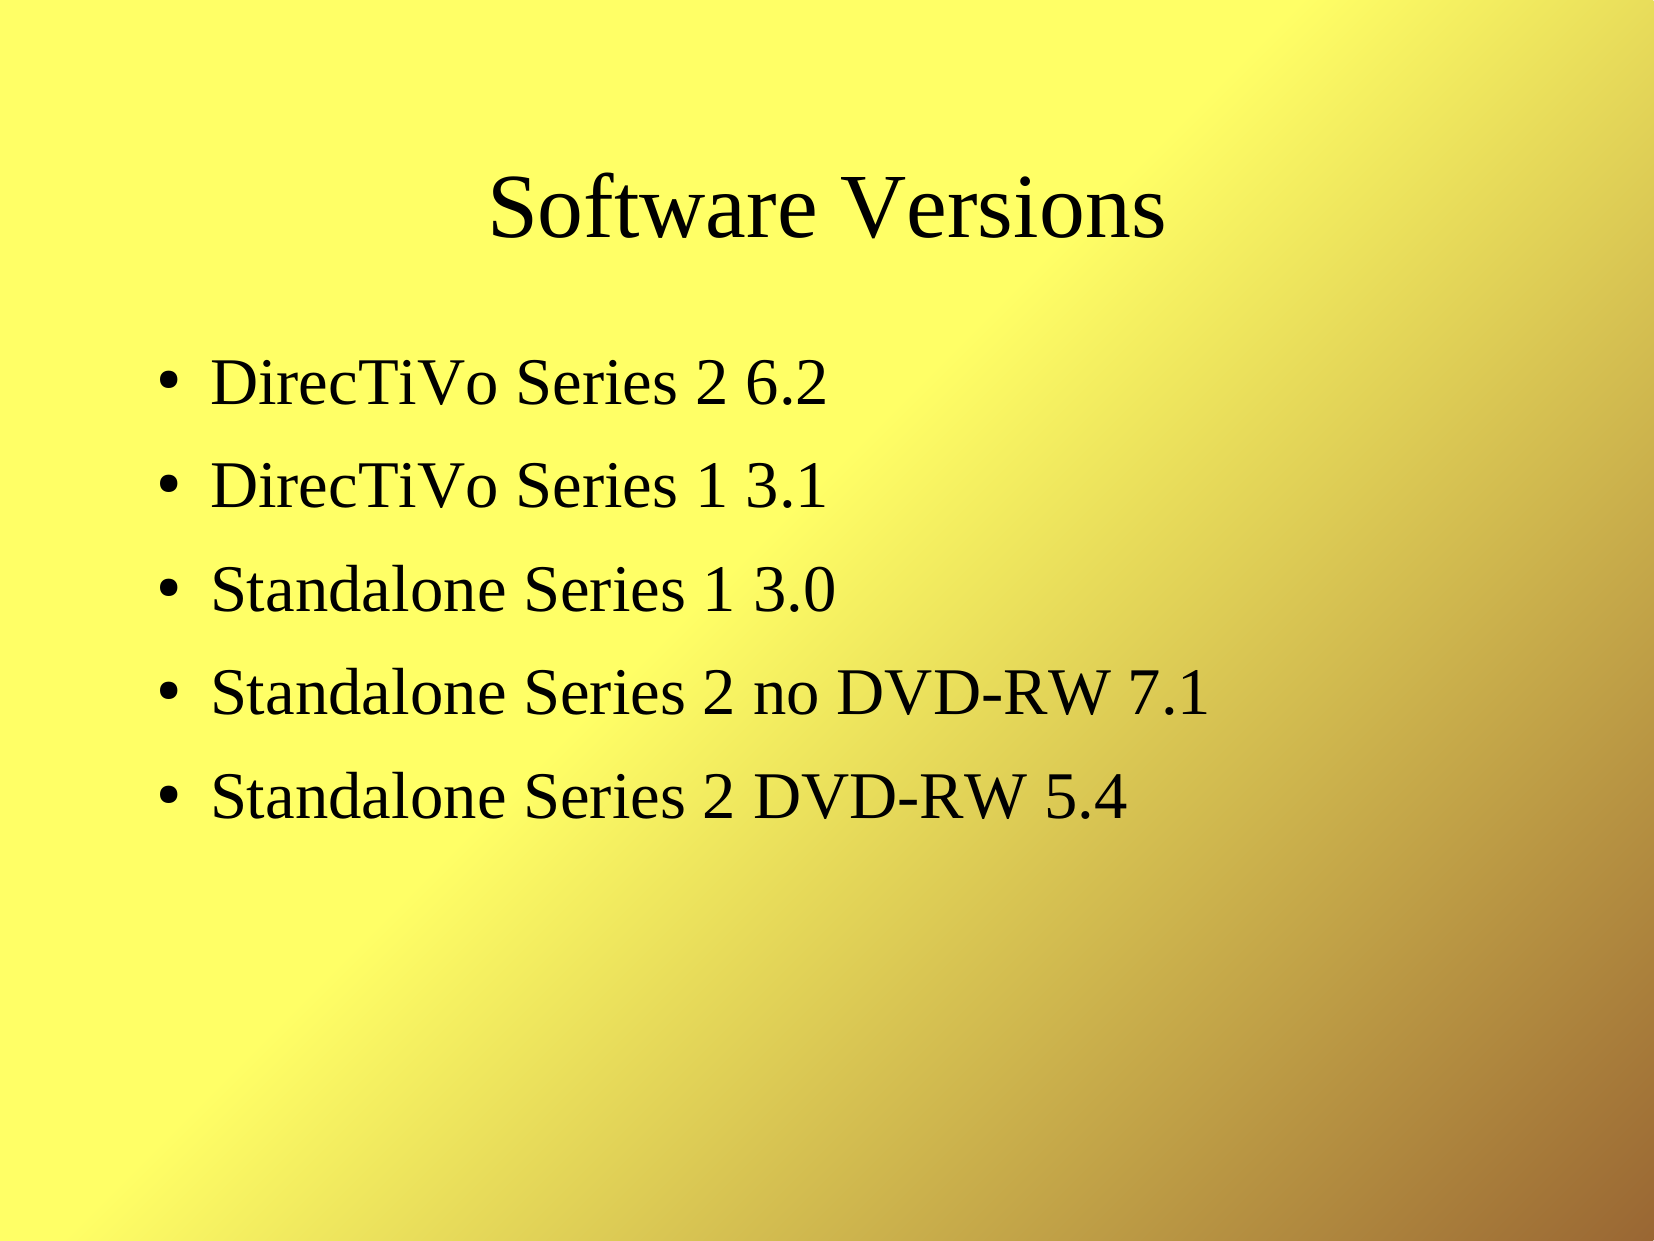

# Software Versions
DirecTiVo Series 2 6.2
DirecTiVo Series 1 3.1
Standalone Series 1 3.0
Standalone Series 2 no DVD-RW 7.1
Standalone Series 2 DVD-RW 5.4